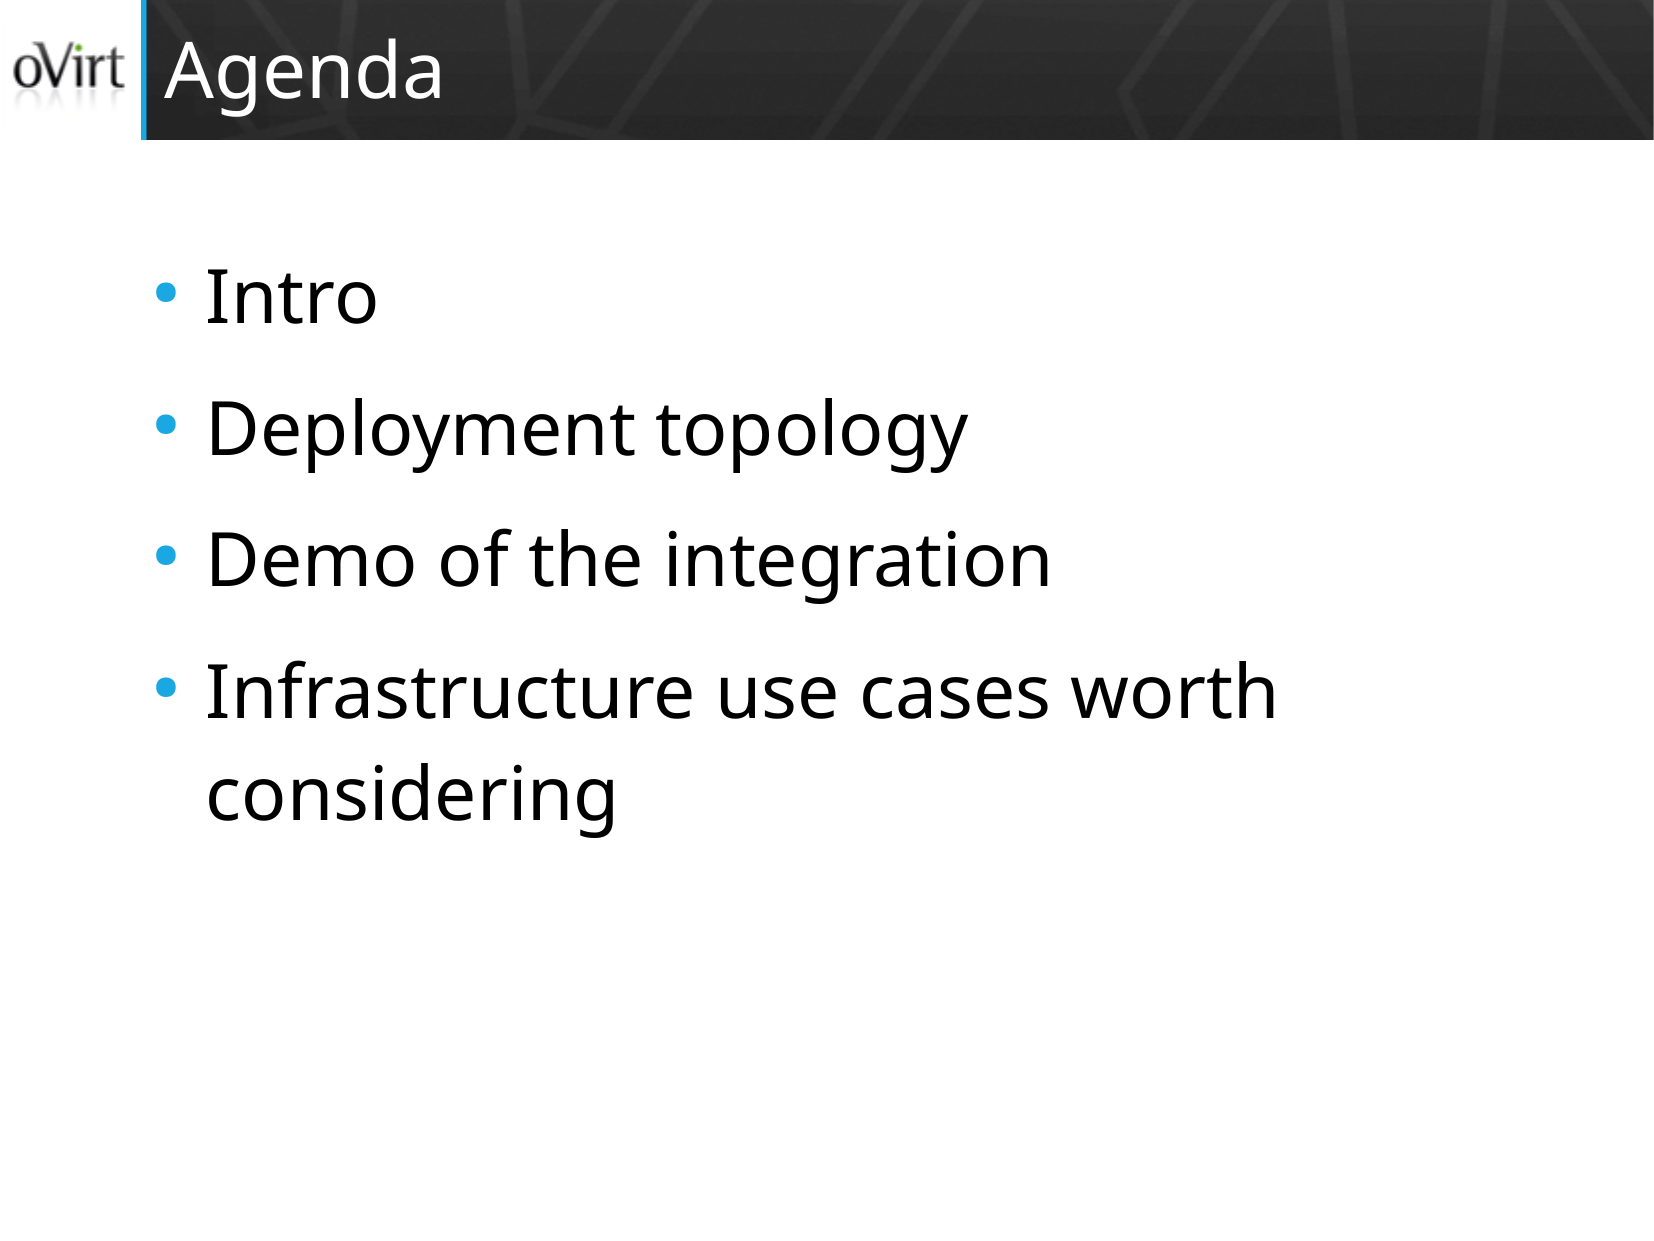

# Agenda
Intro
Deployment topology
Demo of the integration
Infrastructure use cases worth considering